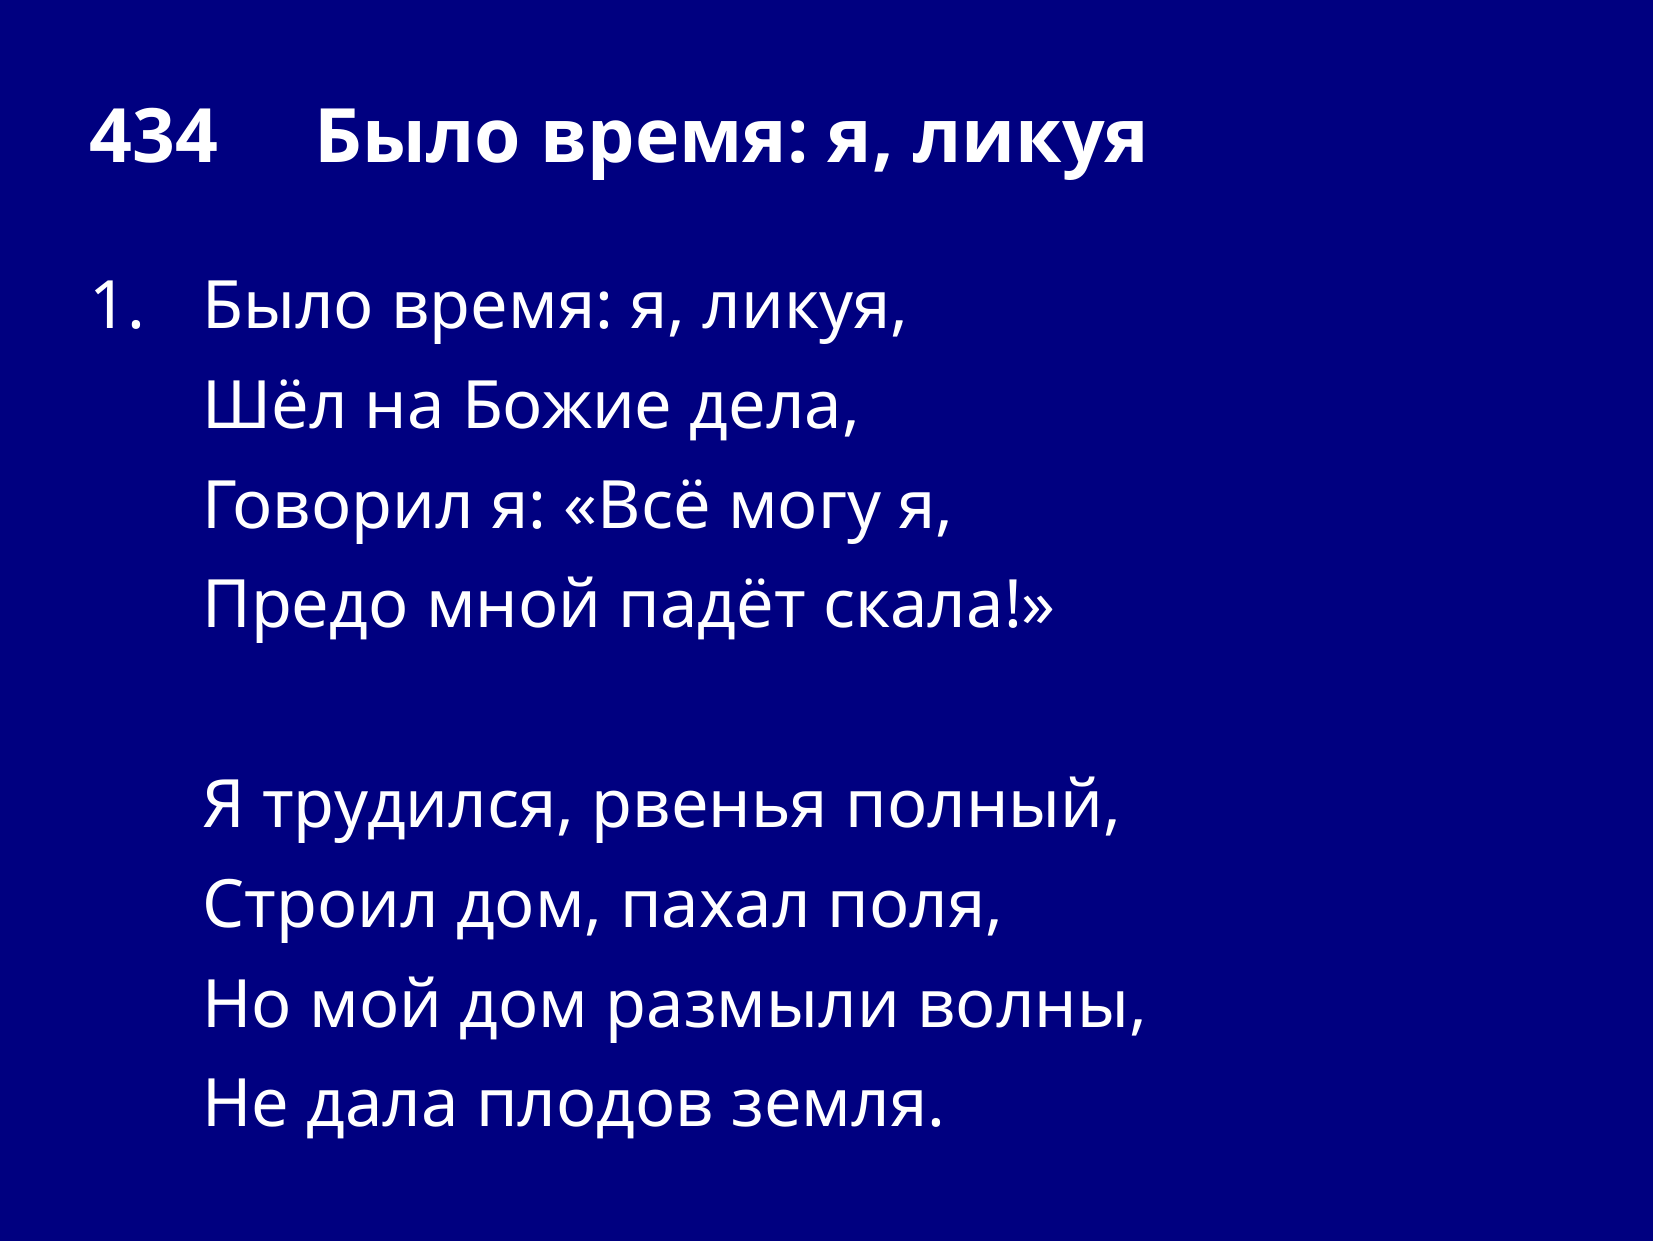

434	Было время: я, ликуя
1.	Было время: я, ликуя,
	Шёл на Божие дела,
	Говорил я: «Всё могу я,
	Предо мной падёт скала!»
	Я трудился, рвенья полный,
	Строил дом, пахал поля,
	Но мой дом размыли волны,
	Не дала плодов земля.